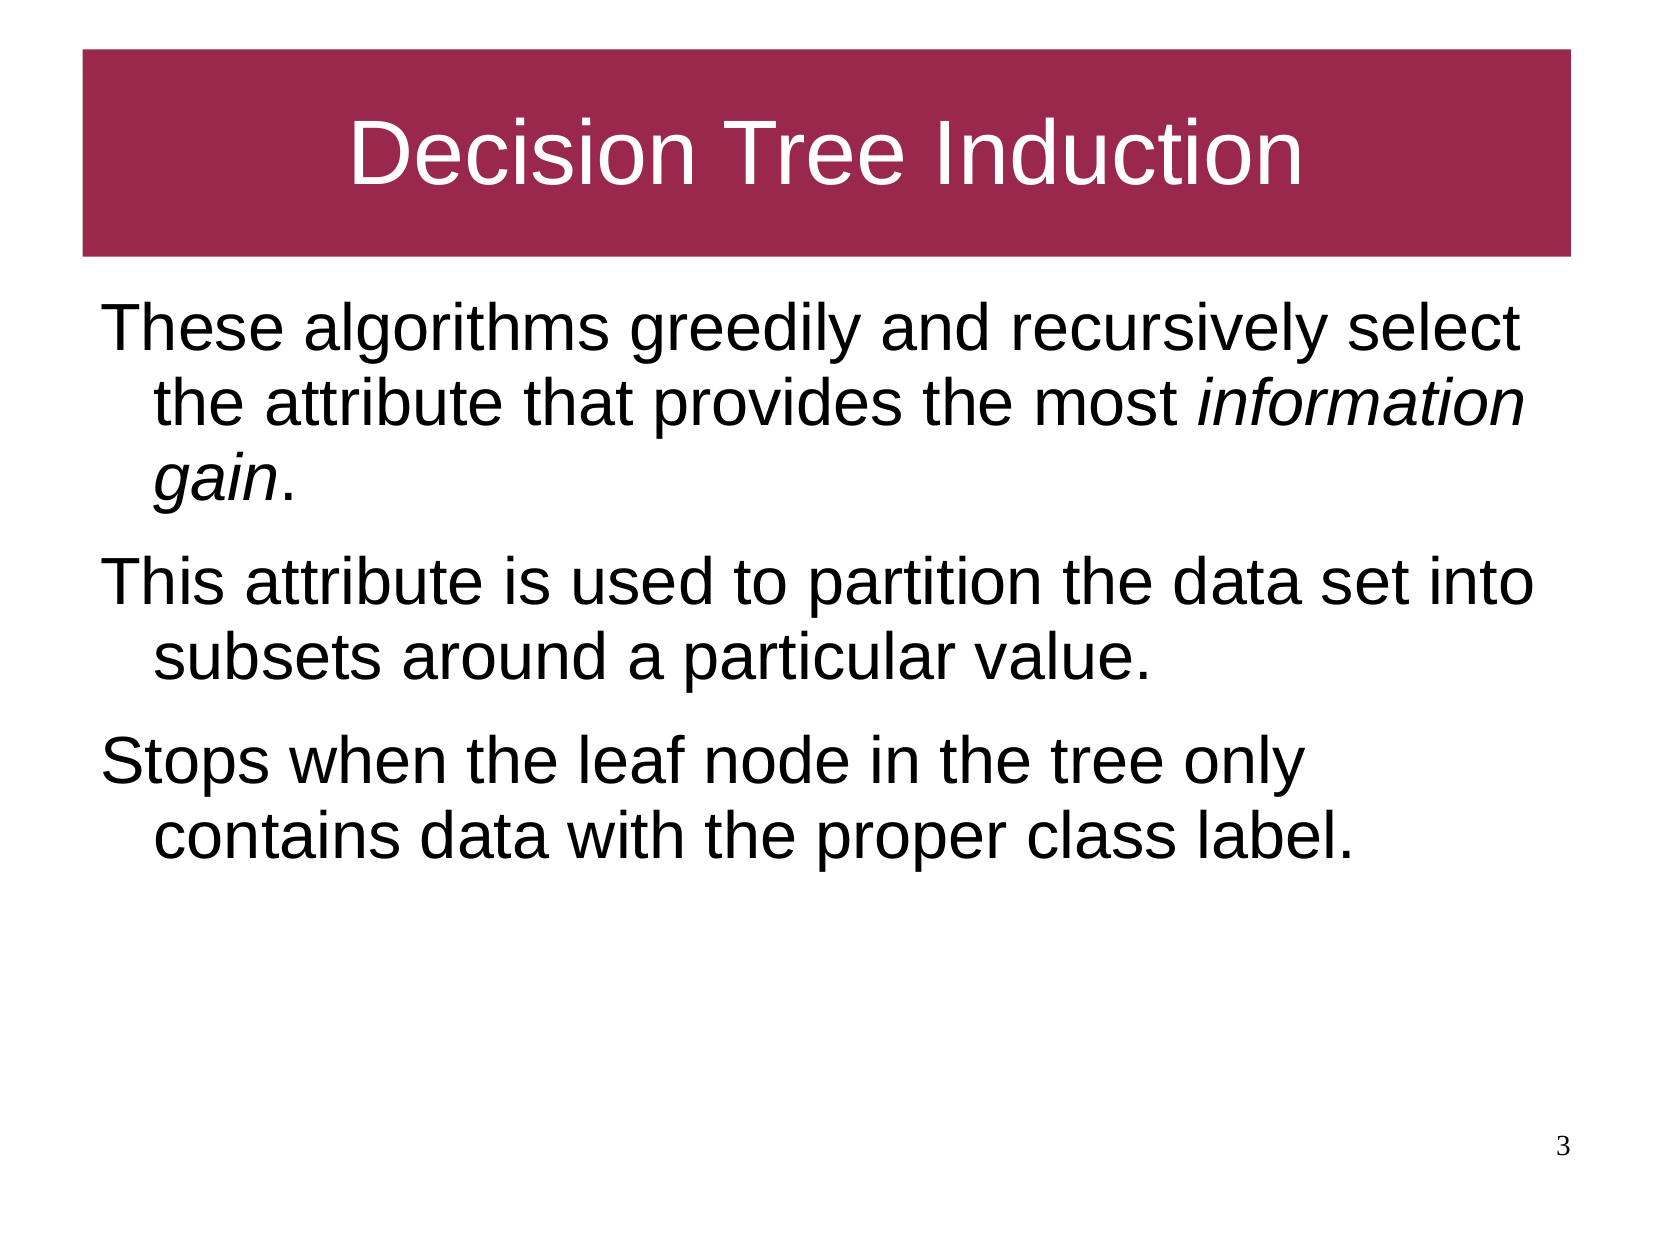

# Decision Tree Induction
These algorithms greedily and recursively select the attribute that provides the most information gain.
This attribute is used to partition the data set into subsets around a particular value.
Stops when the leaf node in the tree only contains data with the proper class label.
3